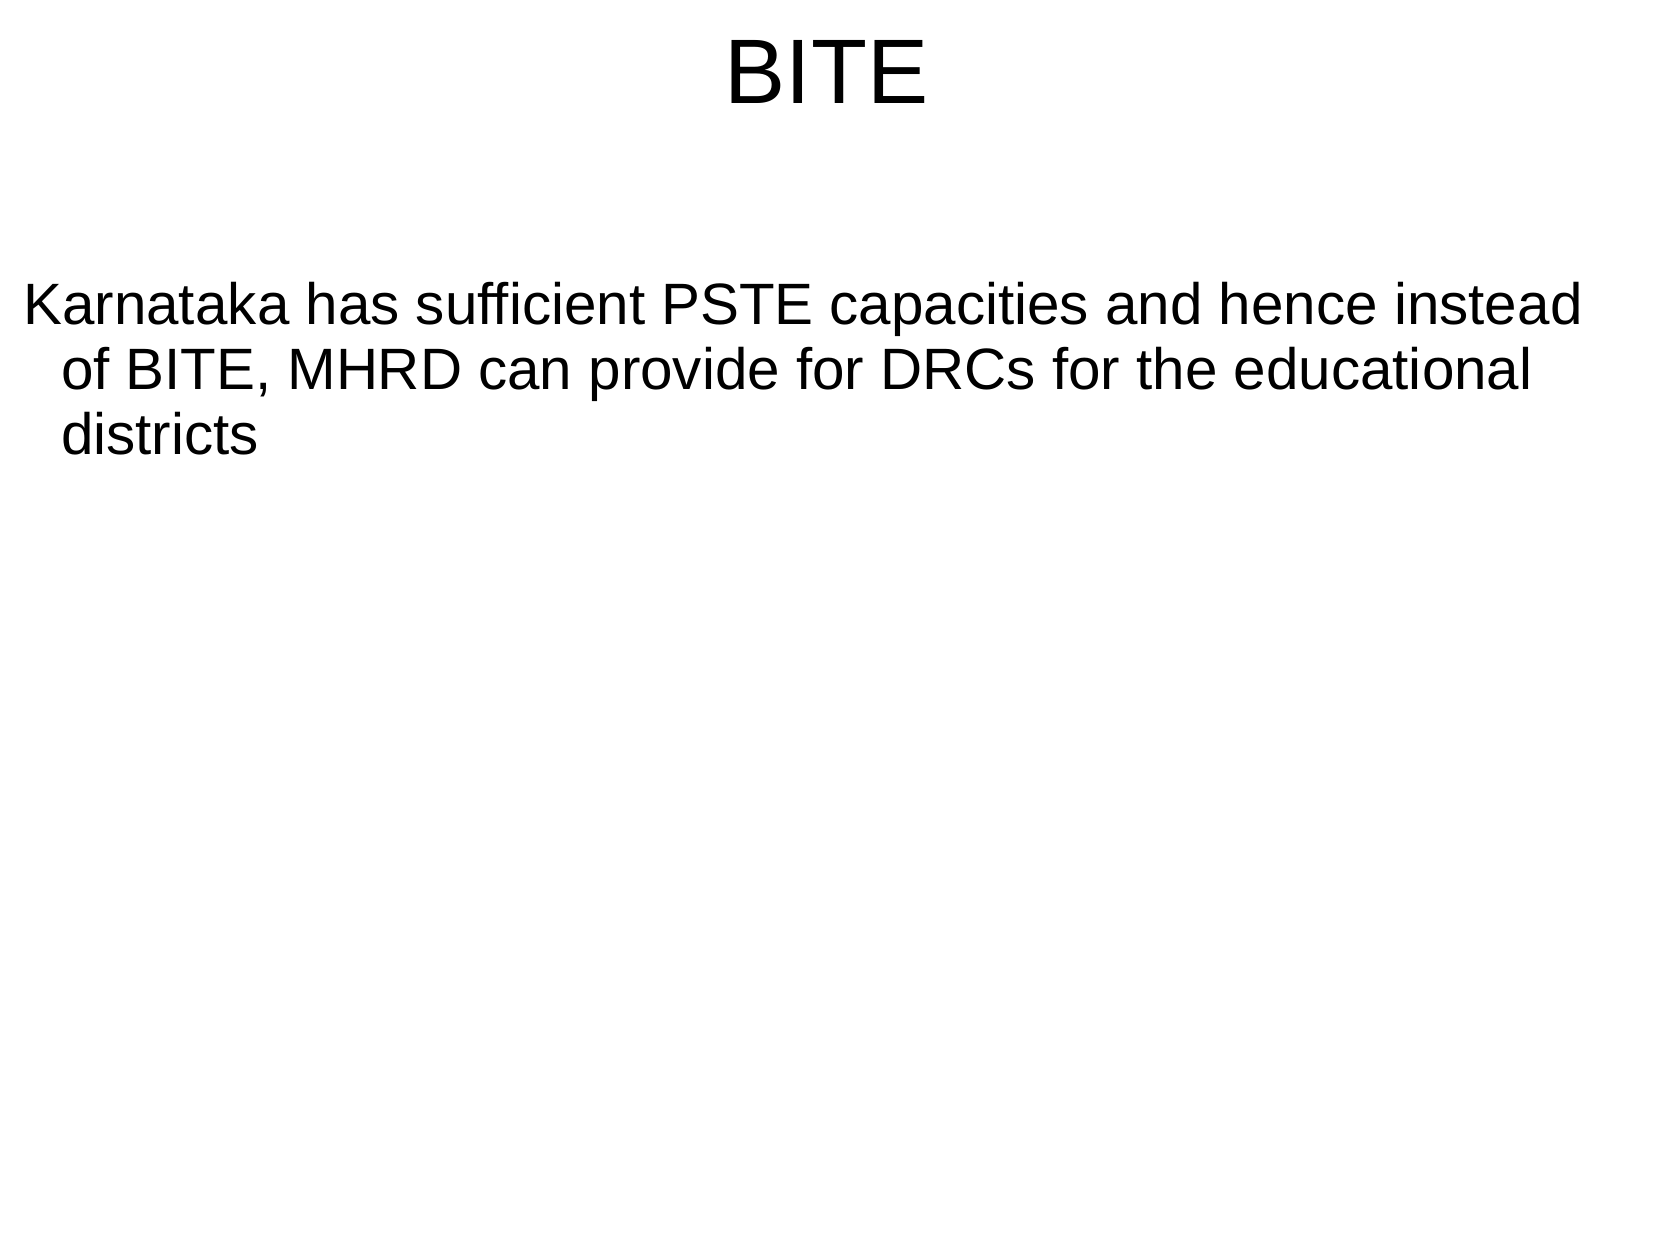

# BITE
Karnataka has sufficient PSTE capacities and hence instead of BITE, MHRD can provide for DRCs for the educational districts